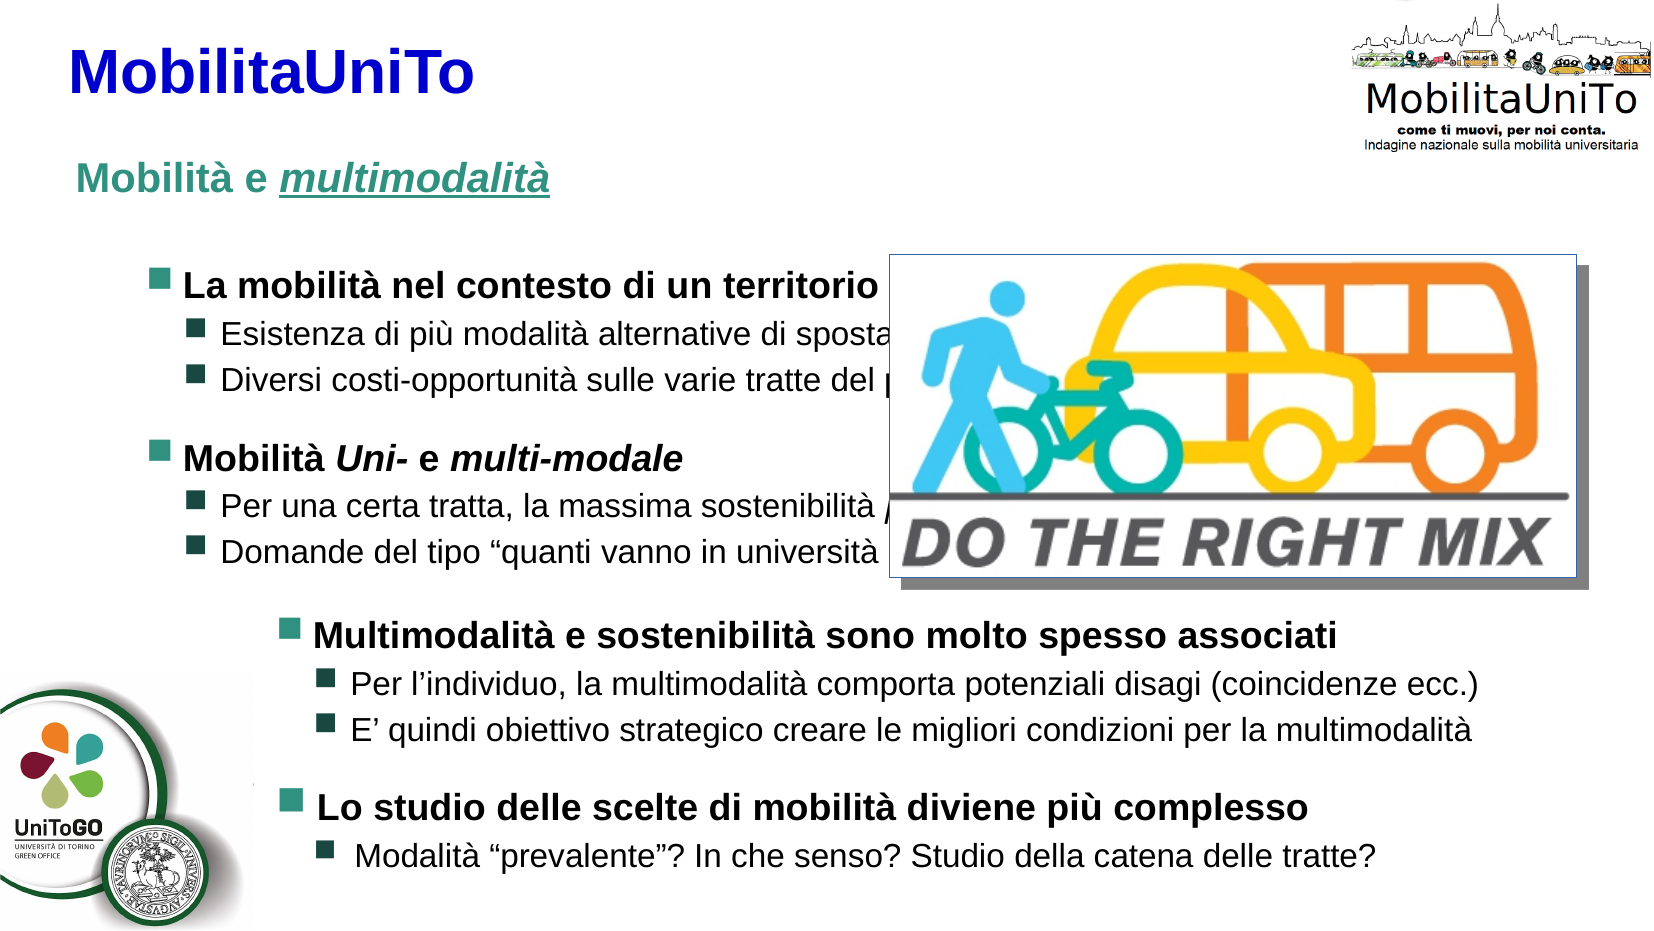

MobilitaUniTo
Mobilità e multimodalità
# La mobilità nel contesto di un territorio diversificato e urbanizzato
Esistenza di più modalità alternative di spostamento, totali o parziali
Diversi costi-opportunità sulle varie tratte del percorso da effettuare
Mobilità Uni- e multi-modale
Per una certa tratta, la massima sostenibilità possibile può spesso implicare multimodalità
Domande del tipo “quanti vanno in università in bici? Quanti in auto?” non hanno senso
Multimodalità e sostenibilità sono molto spesso associati
Per l’individuo, la multimodalità comporta potenziali disagi (coincidenze ecc.)
E’ quindi obiettivo strategico creare le migliori condizioni per la multimodalità
Lo studio delle scelte di mobilità diviene più complesso
Modalità “prevalente”? In che senso? Studio della catena delle tratte?